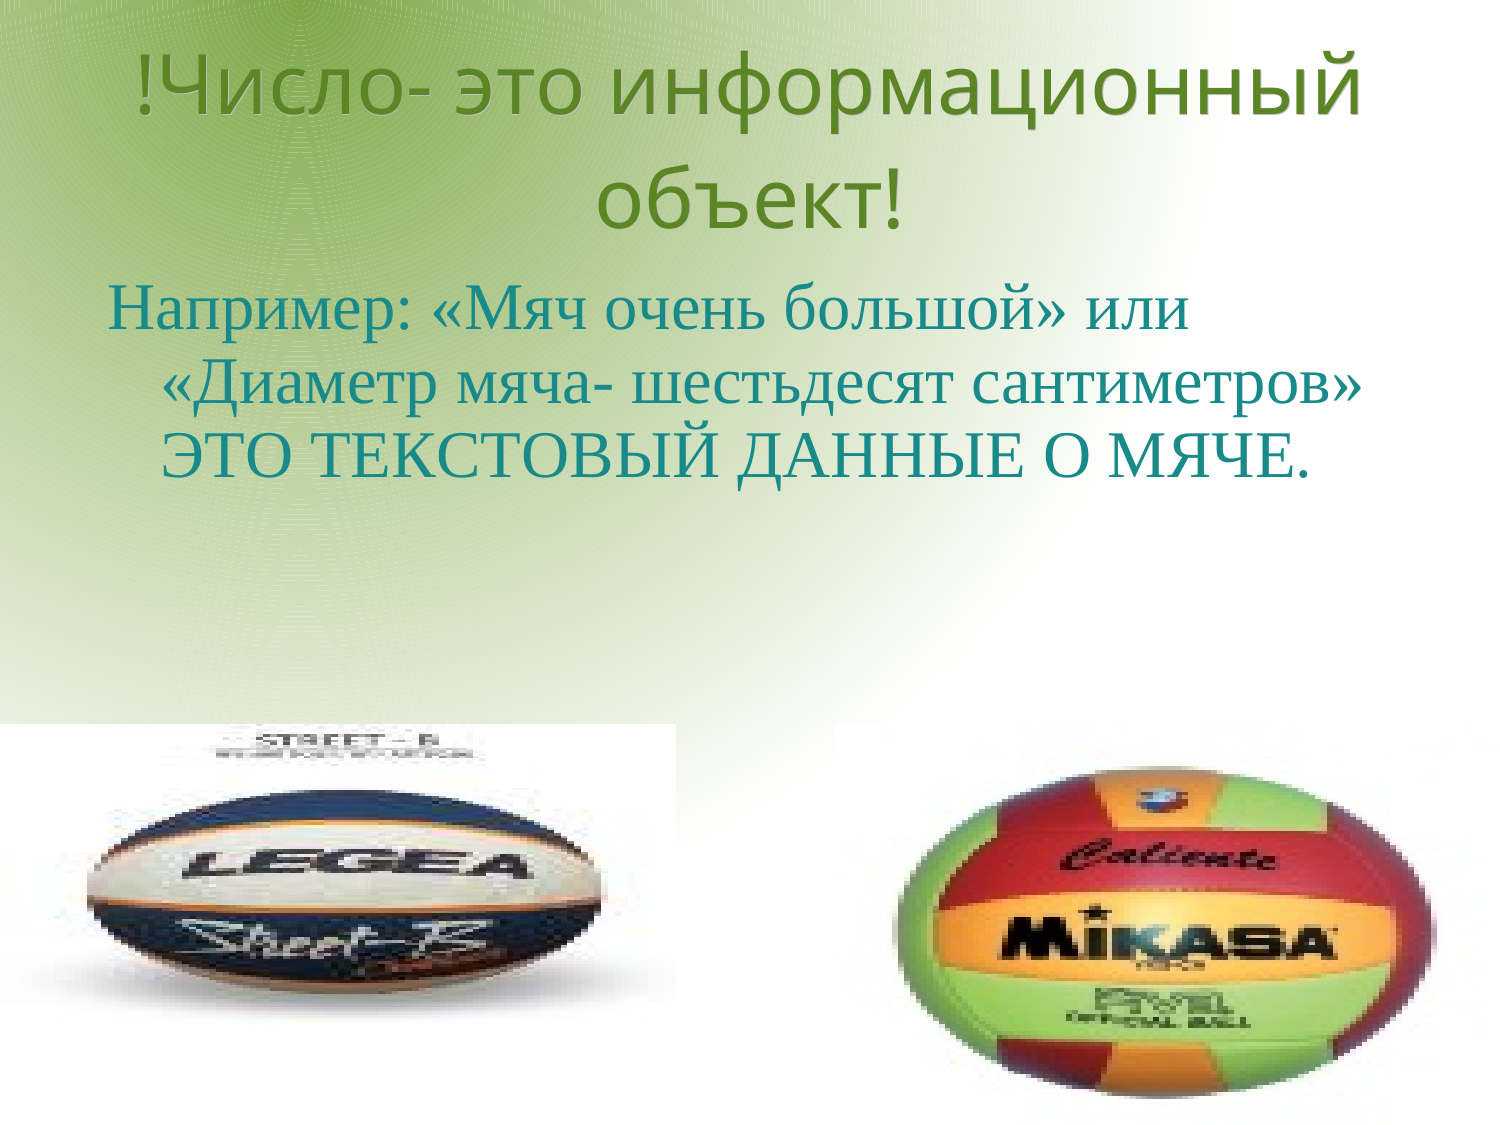

# !Число- это информационный объект!
Например: «Мяч очень большой» или «Диаметр мяча- шестьдесят сантиметров» ЭТО ТЕКСТОВЫЙ ДАННЫЕ О МЯЧЕ.